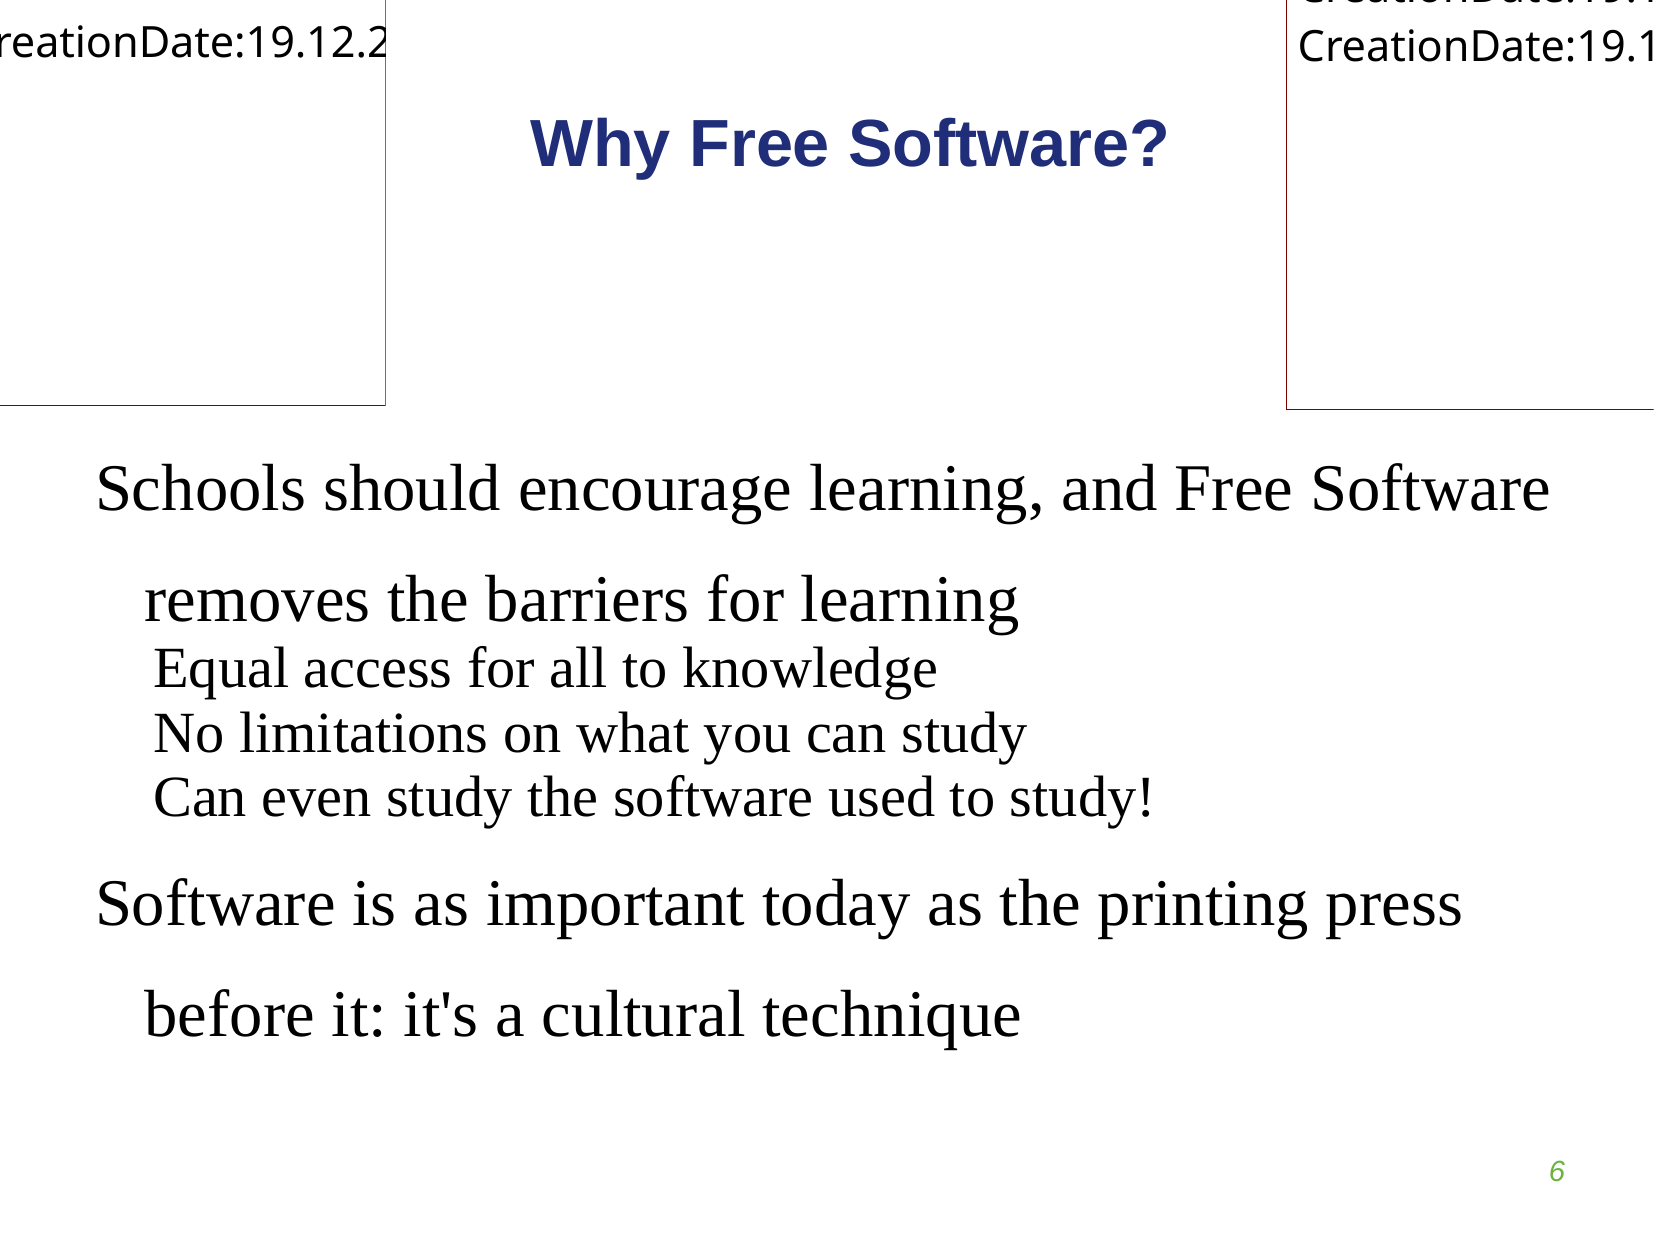

# Why Free Software?
Schools should encourage learning, and Free Software removes the barriers for learning
Equal access for all to knowledge
No limitations on what you can study
Can even study the software used to study!
Software is as important today as the printing press before it: it's a cultural technique